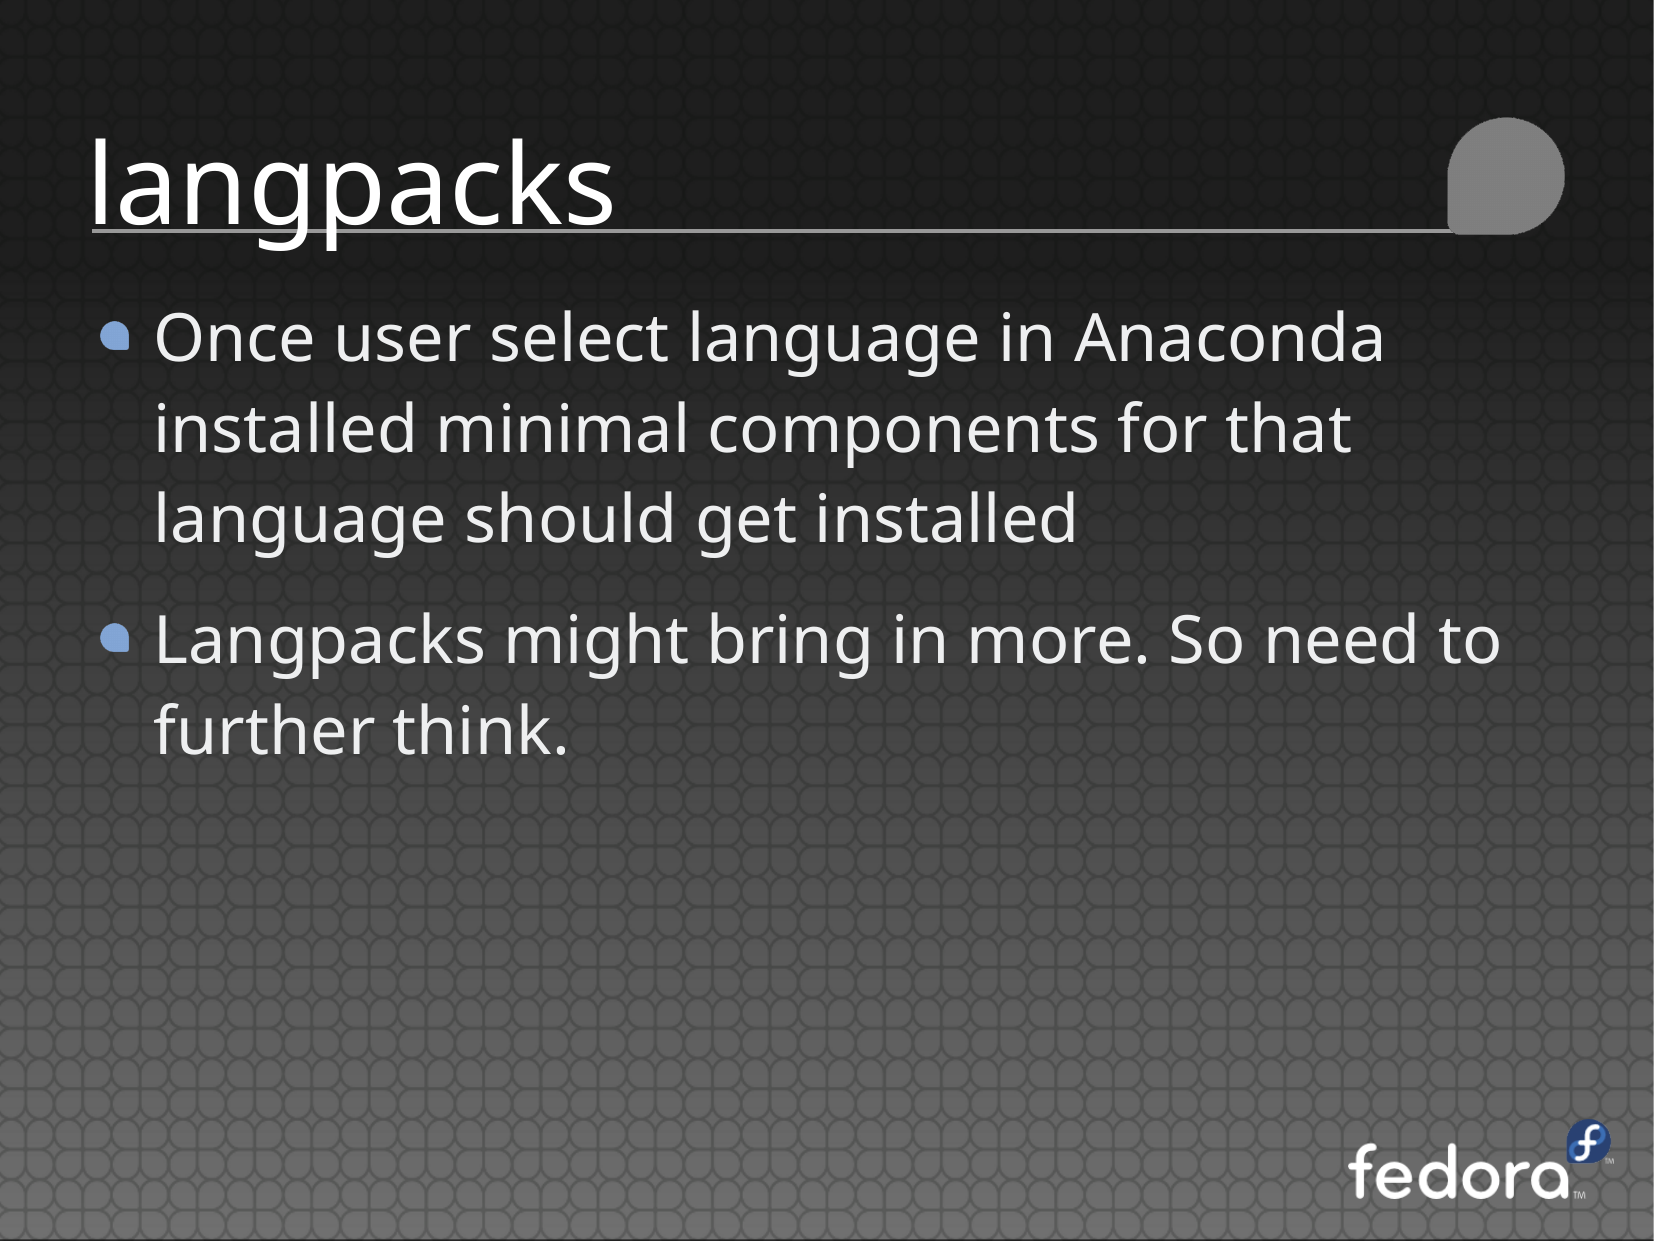

# langpacks
Once user select language in Anaconda installed minimal components for that language should get installed
Langpacks might bring in more. So need to further think.